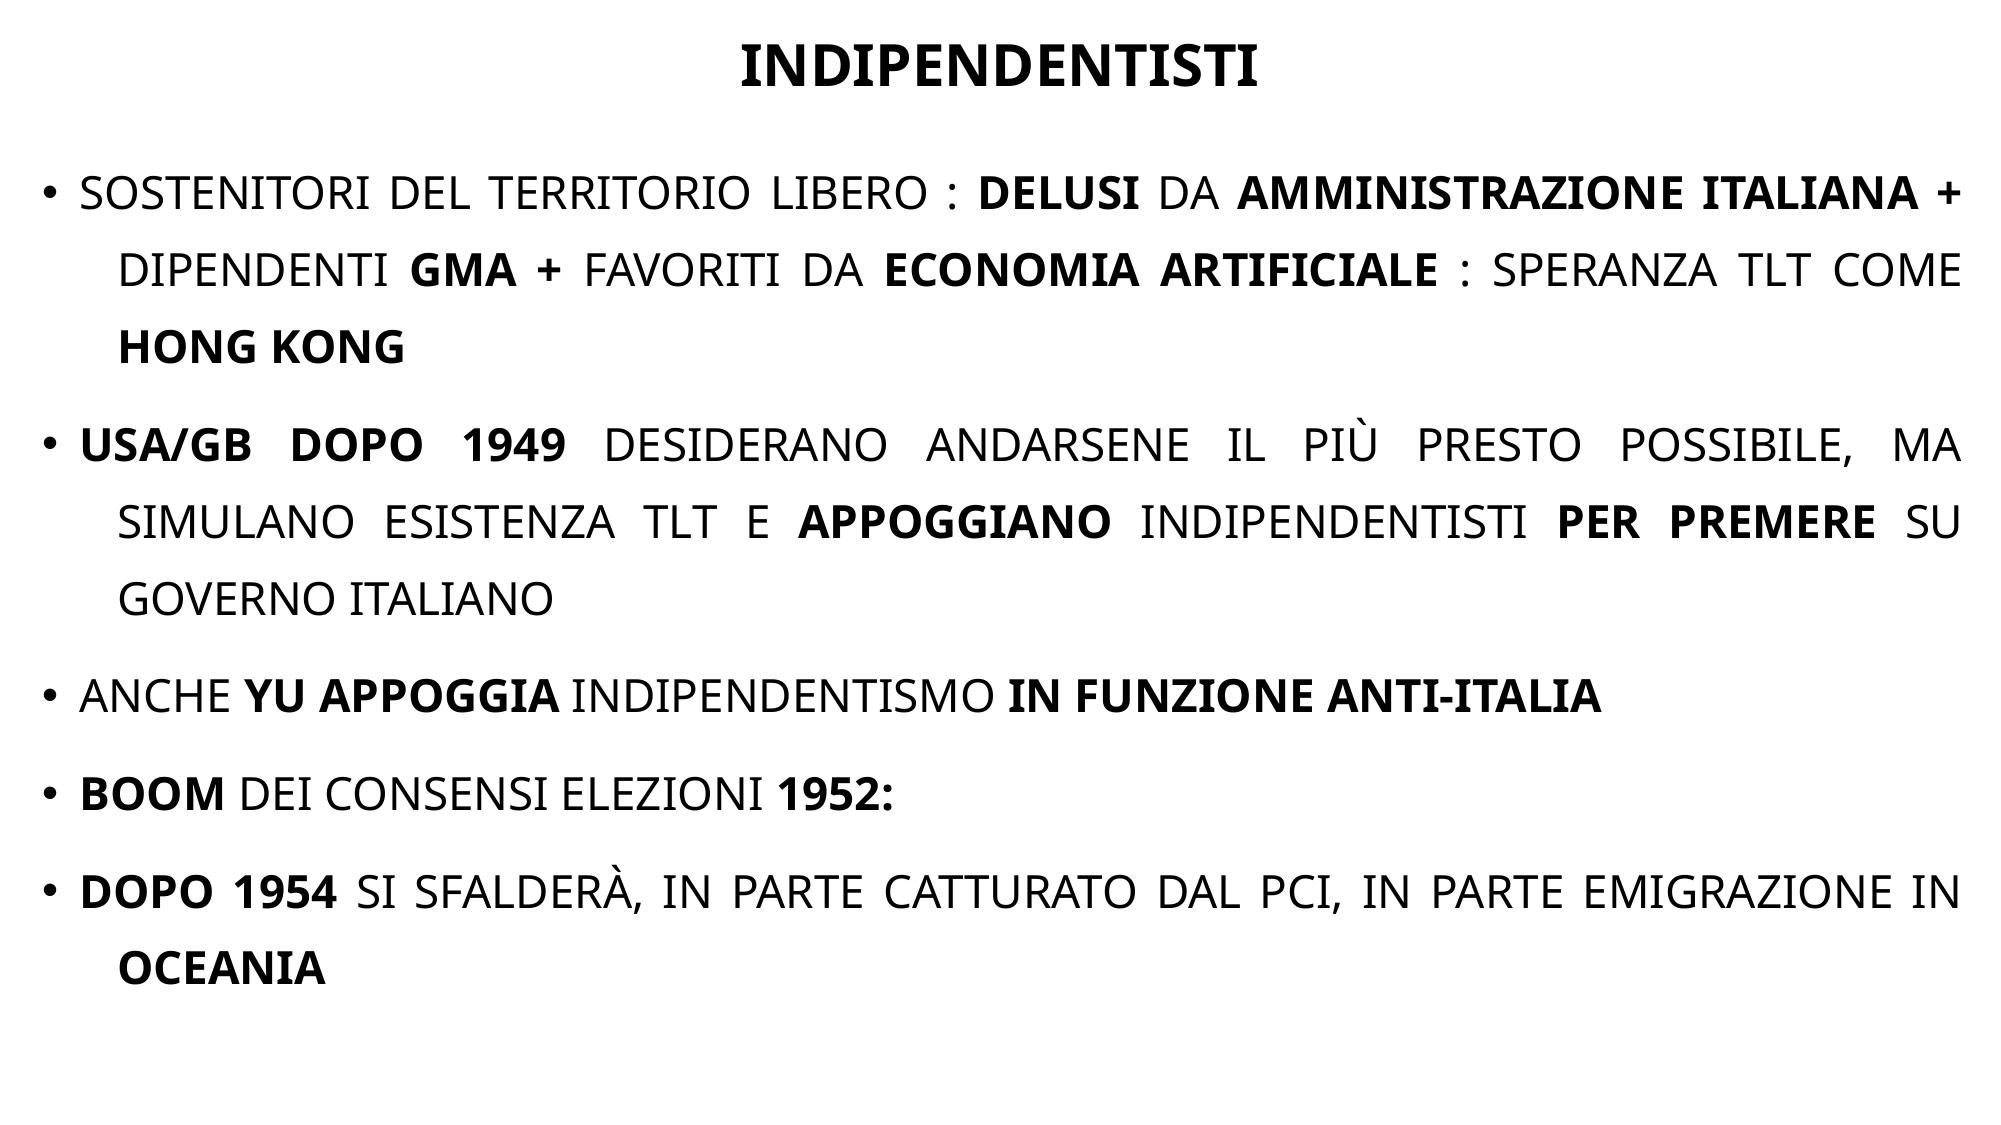

# INDIPENDENTISTI
SOSTENITORI DEL TERRITORIO LIBERO : DELUSI DA AMMINISTRAZIONE ITALIANA + DIPENDENTI GMA + FAVORITI DA ECONOMIA ARTIFICIALE : SPERANZA TLT COME HONG KONG
USA/GB DOPO 1949 DESIDERANO ANDARSENE IL PIÙ PRESTO POSSIBILE, MA SIMULANO ESISTENZA TLT E APPOGGIANO INDIPENDENTISTI PER PREMERE SU GOVERNO ITALIANO
ANCHE YU APPOGGIA INDIPENDENTISMO IN FUNZIONE ANTI-ITALIA
BOOM DEI CONSENSI ELEZIONI 1952:
DOPO 1954 SI SFALDERÀ, IN PARTE CATTURATO DAL PCI, IN PARTE EMIGRAZIONE IN OCEANIA